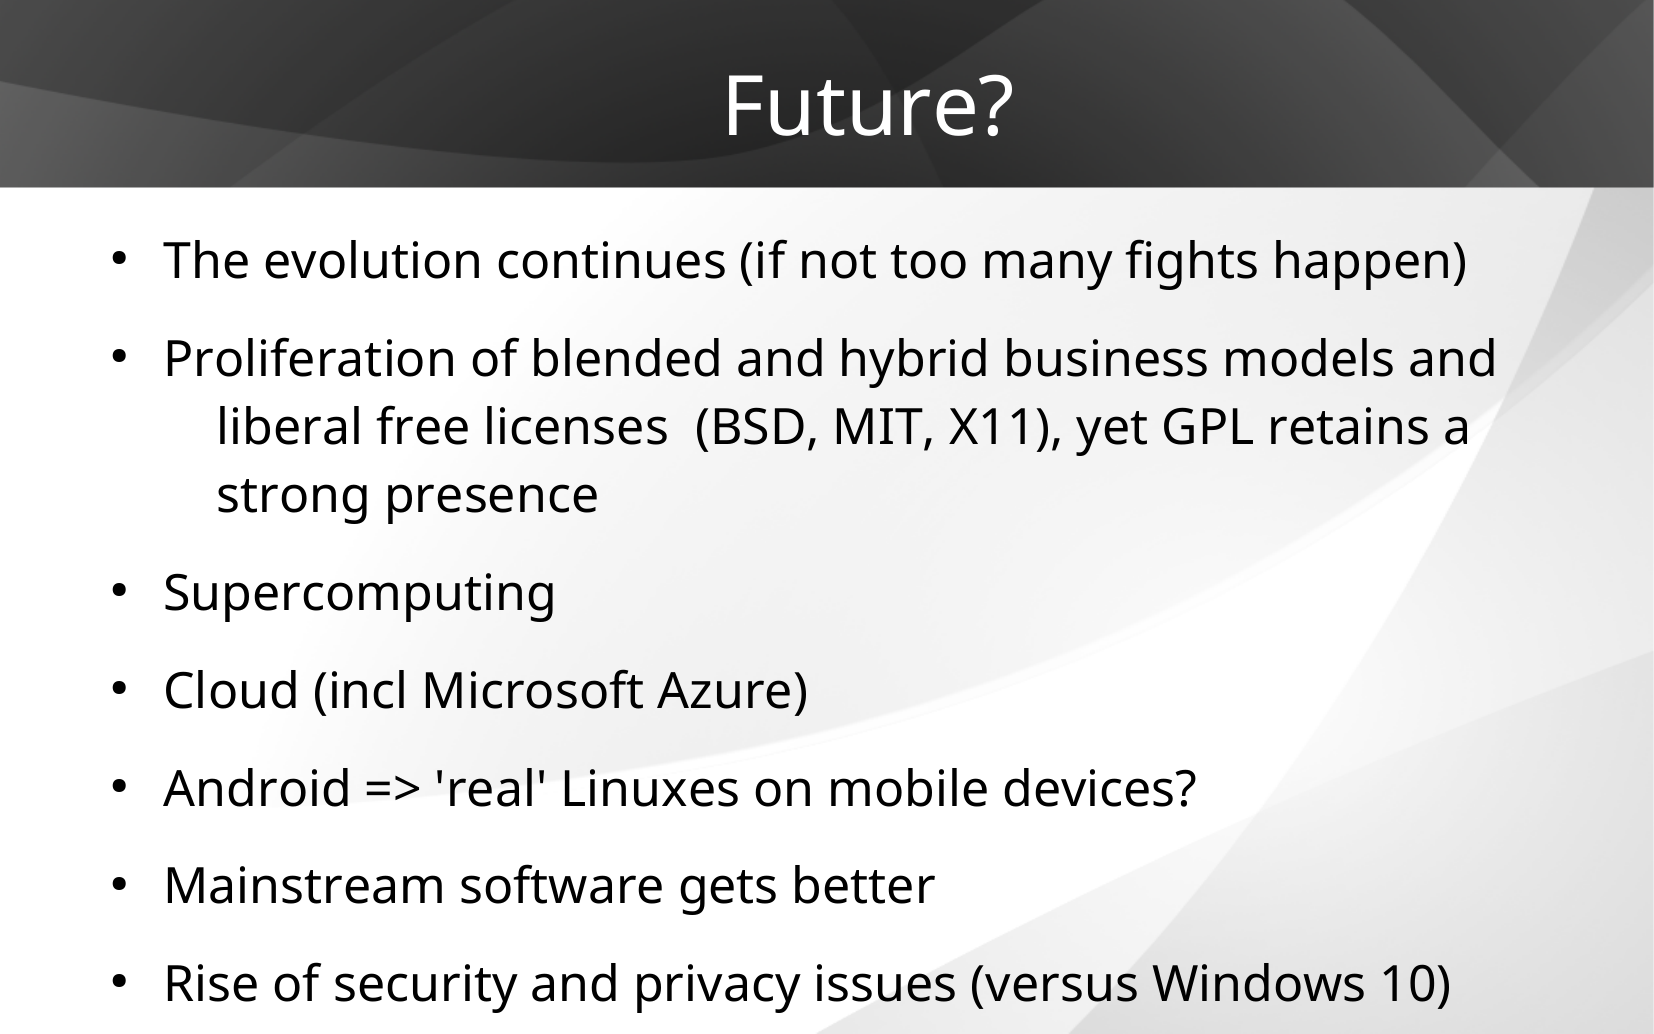

# Future?
The evolution continues (if not too many fights happen)
Proliferation of blended and hybrid business models and liberal free licenses (BSD, MIT, X11), yet GPL retains a strong presence
Supercomputing
Cloud (incl Microsoft Azure)
Android => 'real' Linuxes on mobile devices?
Mainstream software gets better
Rise of security and privacy issues (versus Windows 10)